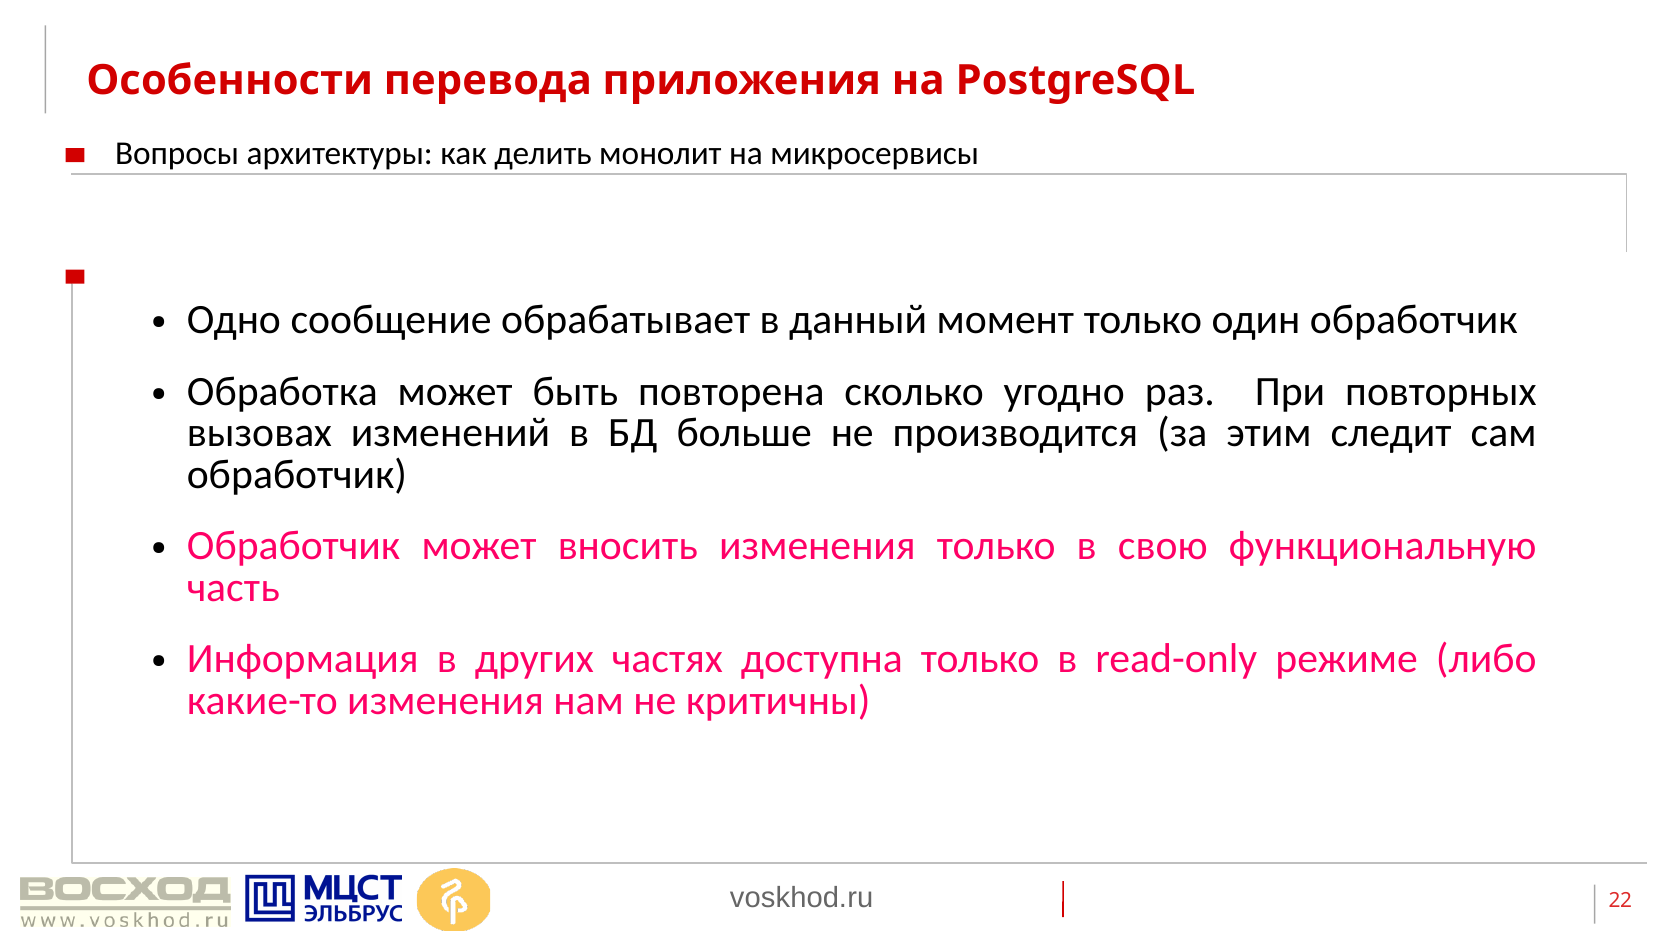

# Особенности перевода приложения на PostgreSQL
Вопросы архитектуры: как делить монолит на микросервисы
Одно сообщение обрабатывает в данный момент только один обработчик
Обработка может быть повторена сколько угодно раз. При повторных вызовах изменений в БД больше не производится (за этим следит сам обработчик)
Обработчик может вносить изменения только в свою функциональную часть
Информация в других частях доступна только в read-only режиме (либо какие-то изменения нам не критичны)